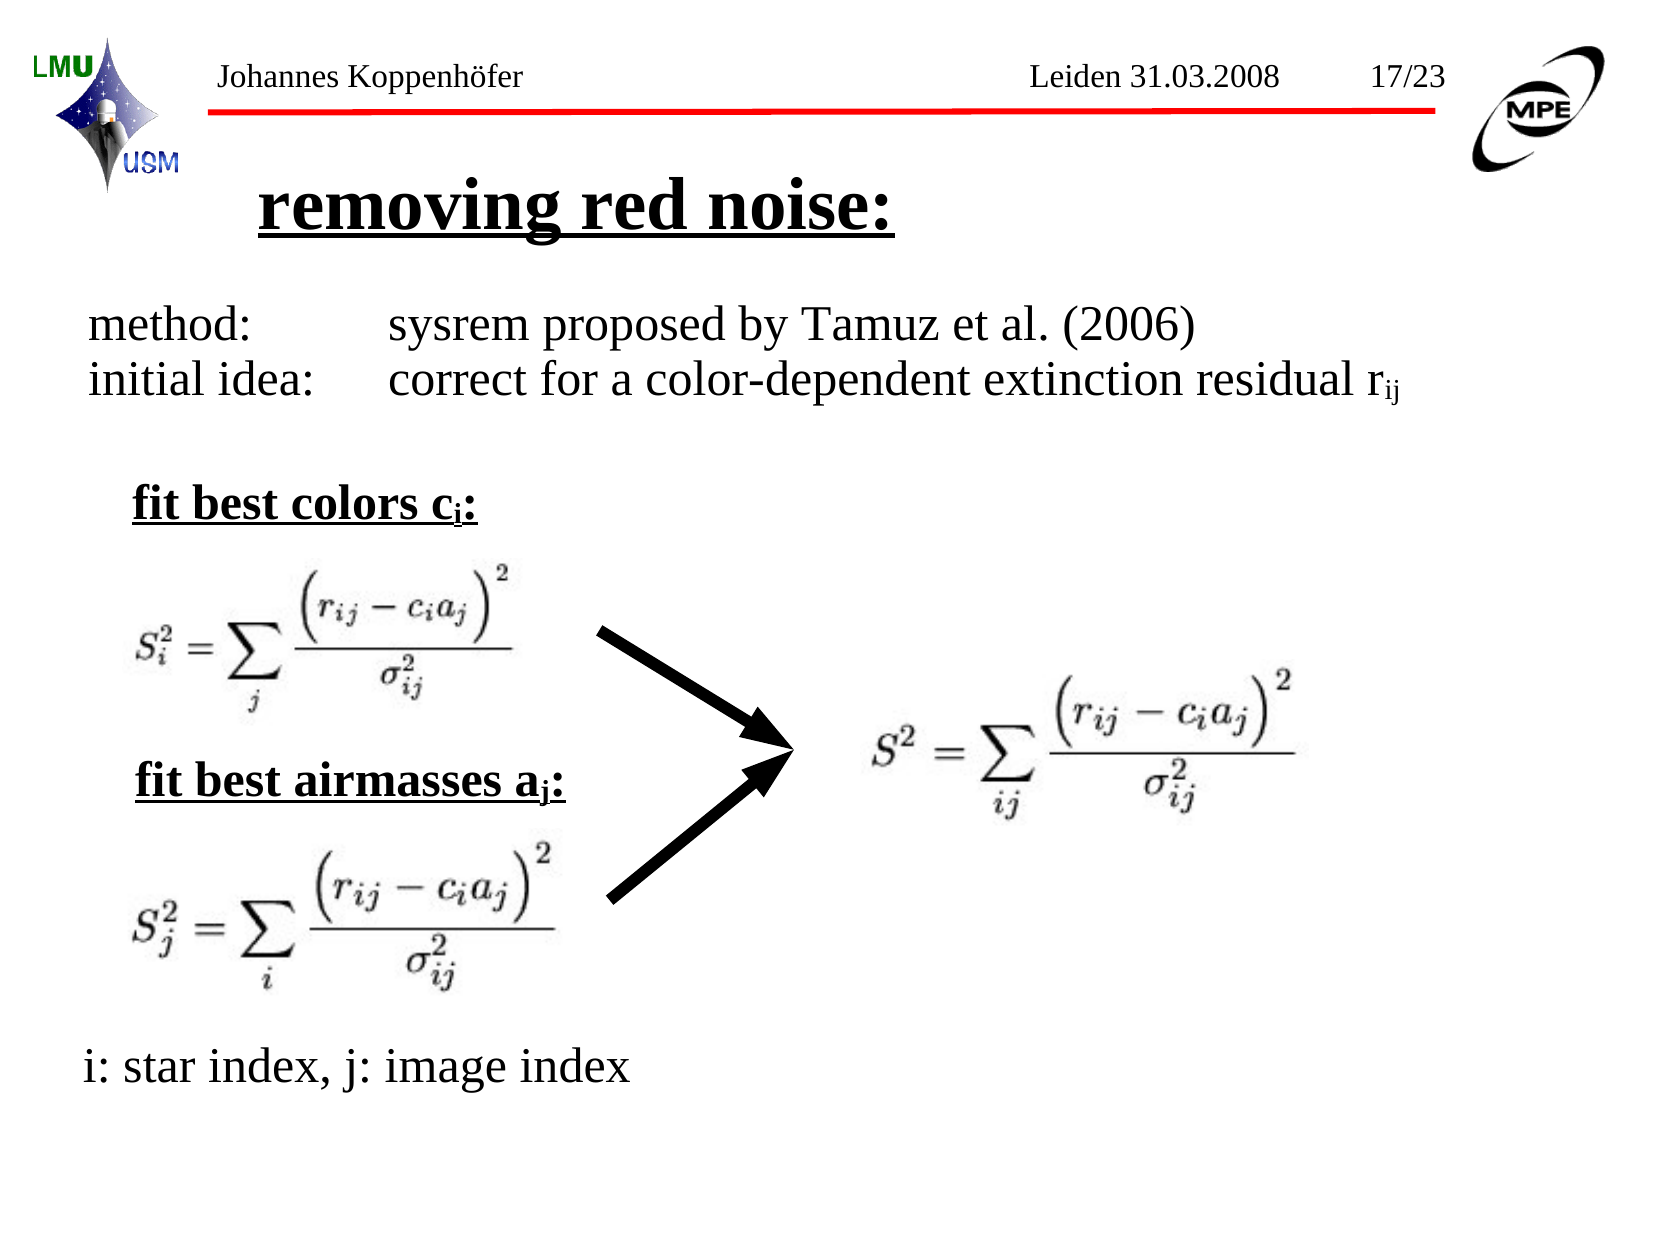

17/23
Johannes Koppenhöfer
Leiden 31.03.2008
removing red noise:
method: 		sysrem proposed by Tamuz et al. (2006)
initial idea:	correct for a color-dependent extinction residual rij
fit best colors ci:
fit best airmasses aj:
i: star index, j: image index